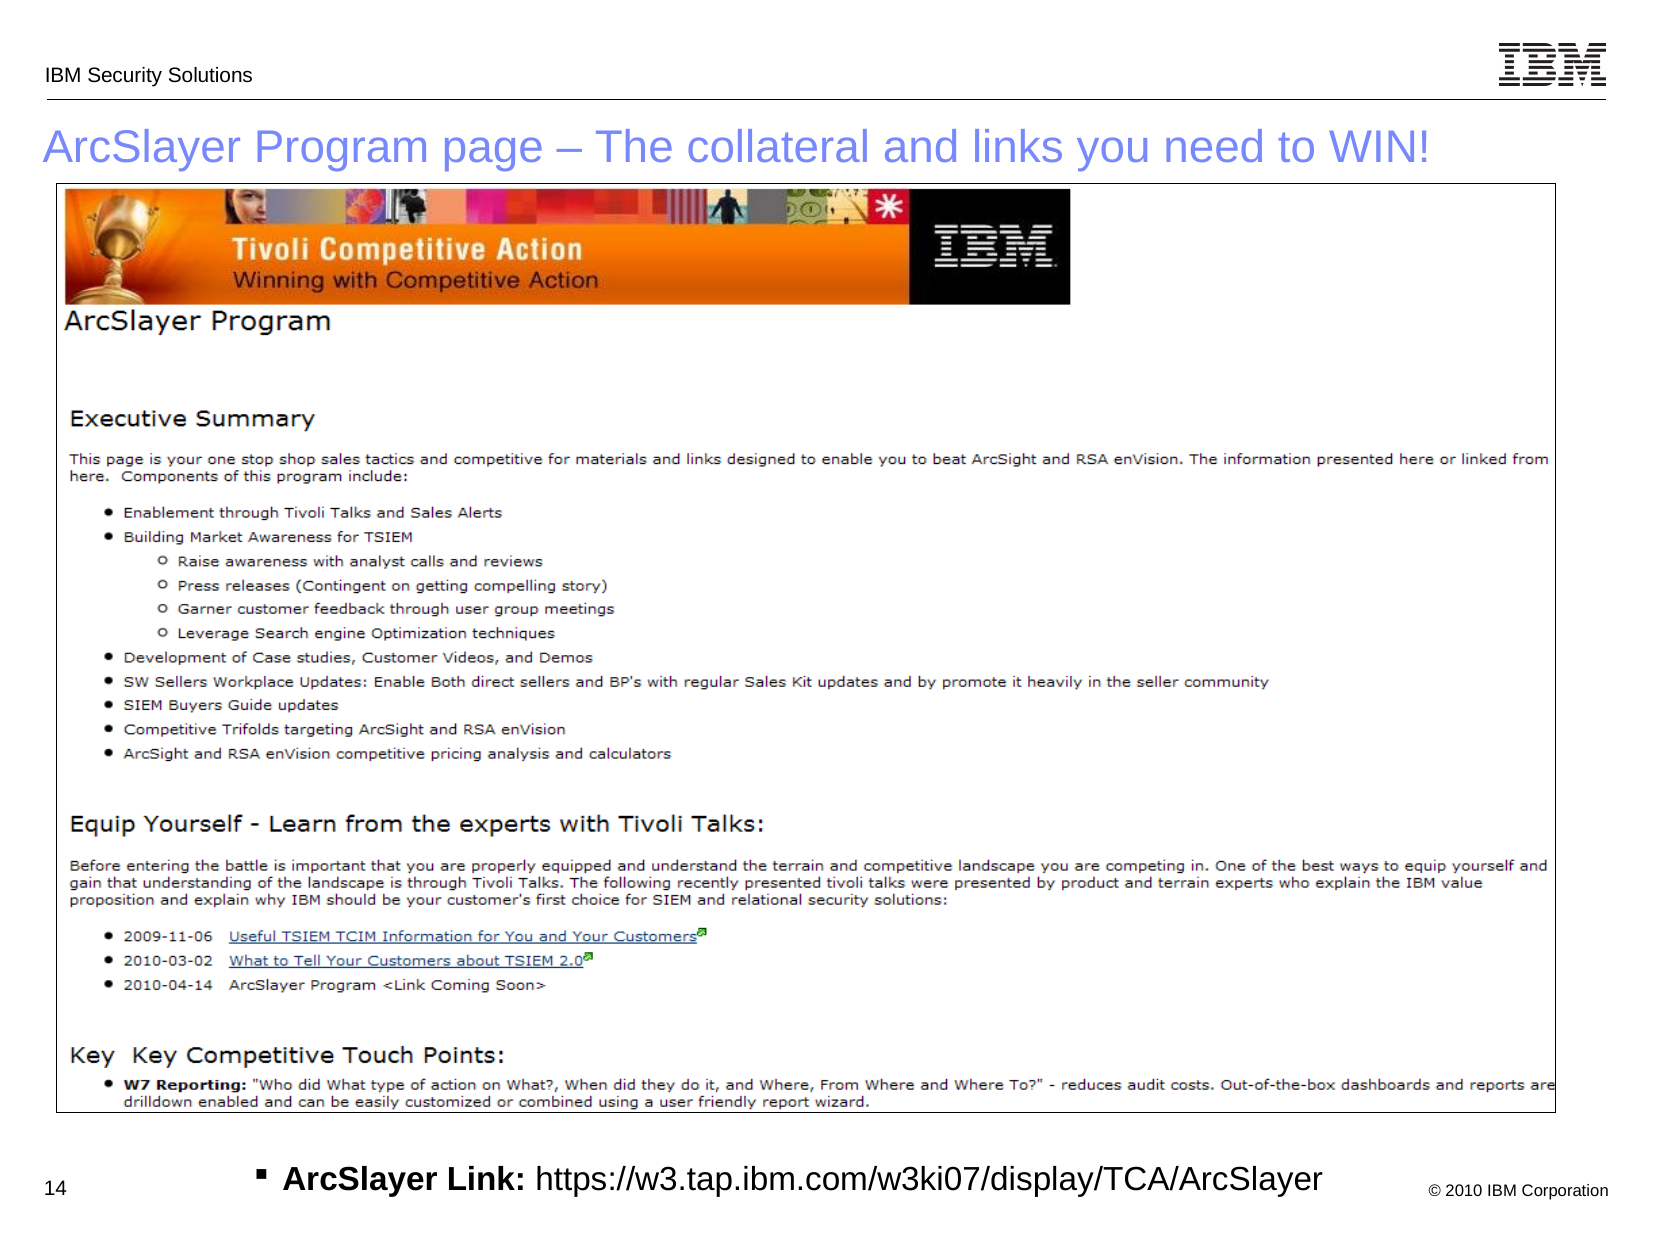

# ArcSlayer Program page – The collateral and links you need to WIN!
ArcSlayer Link: https://w3.tap.ibm.com/w3ki07/display/TCA/ArcSlayer